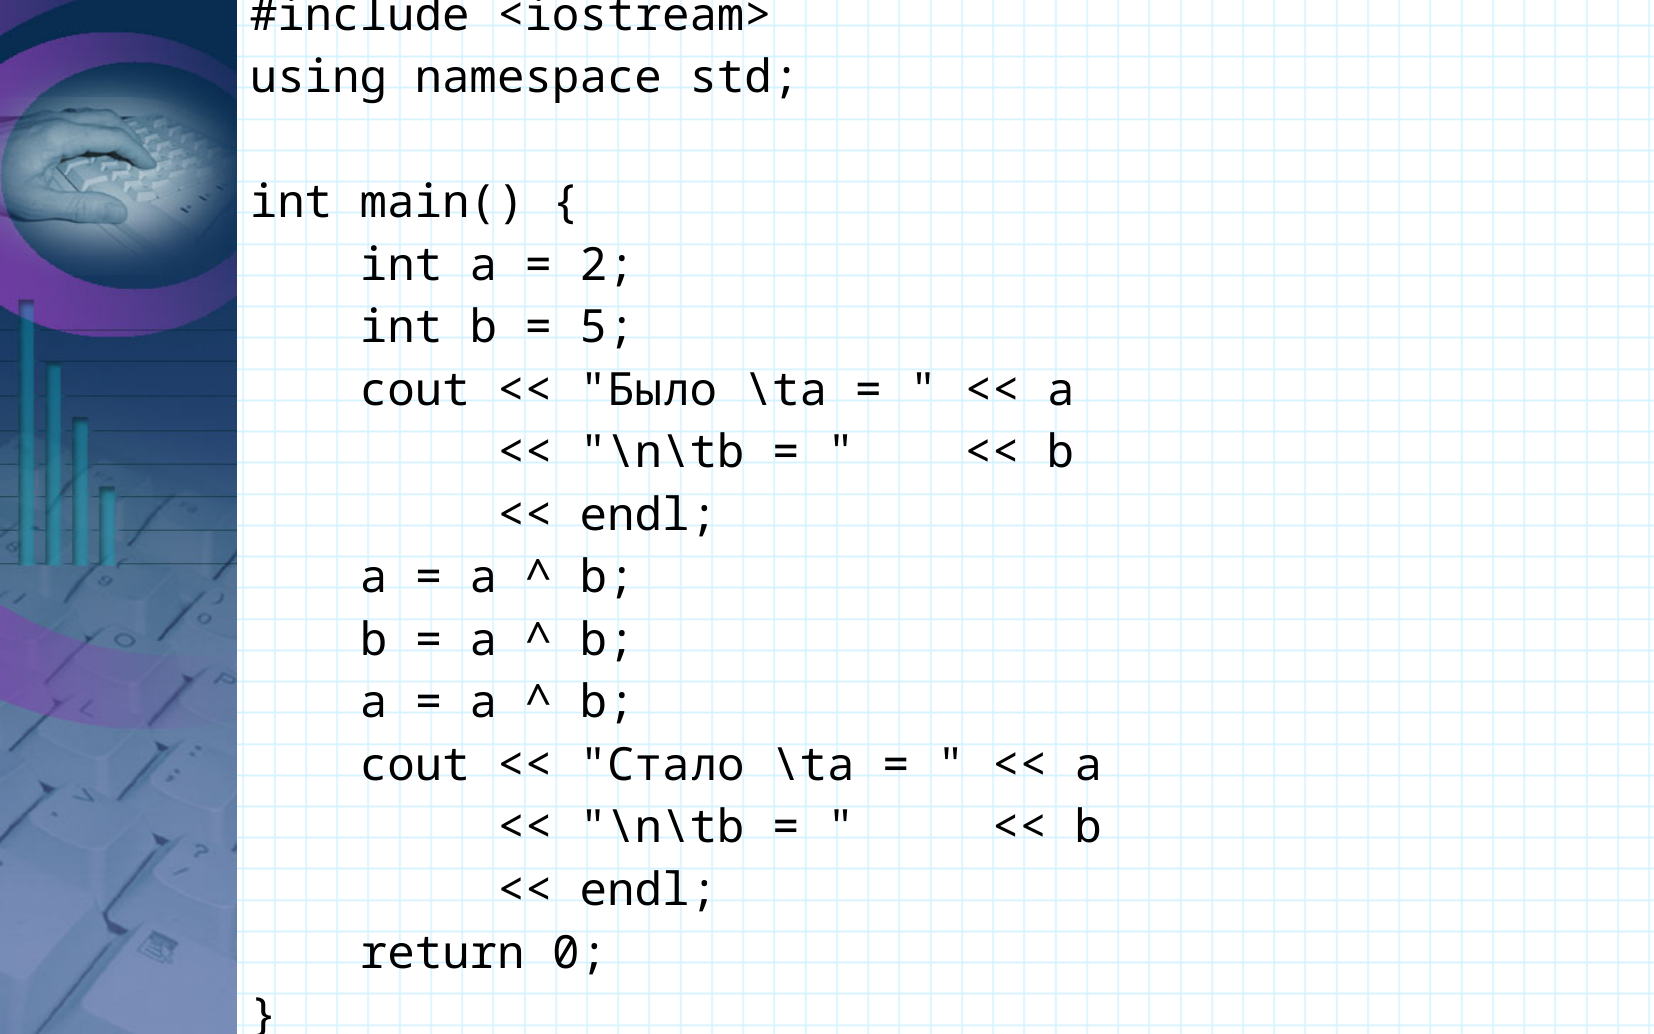

# #include <iostream>
using namespace std;
int main() {
 int a = 2;
 int b = 5;
 cout << "Было \ta = " << a
 << "\n\tb = " << b
 << endl;
 a = a ^ b;
 b = a ^ b;
 a = a ^ b;
 cout << "Стало \ta = " << a
 << "\n\tb = " << b
 << endl;
 return 0;
}